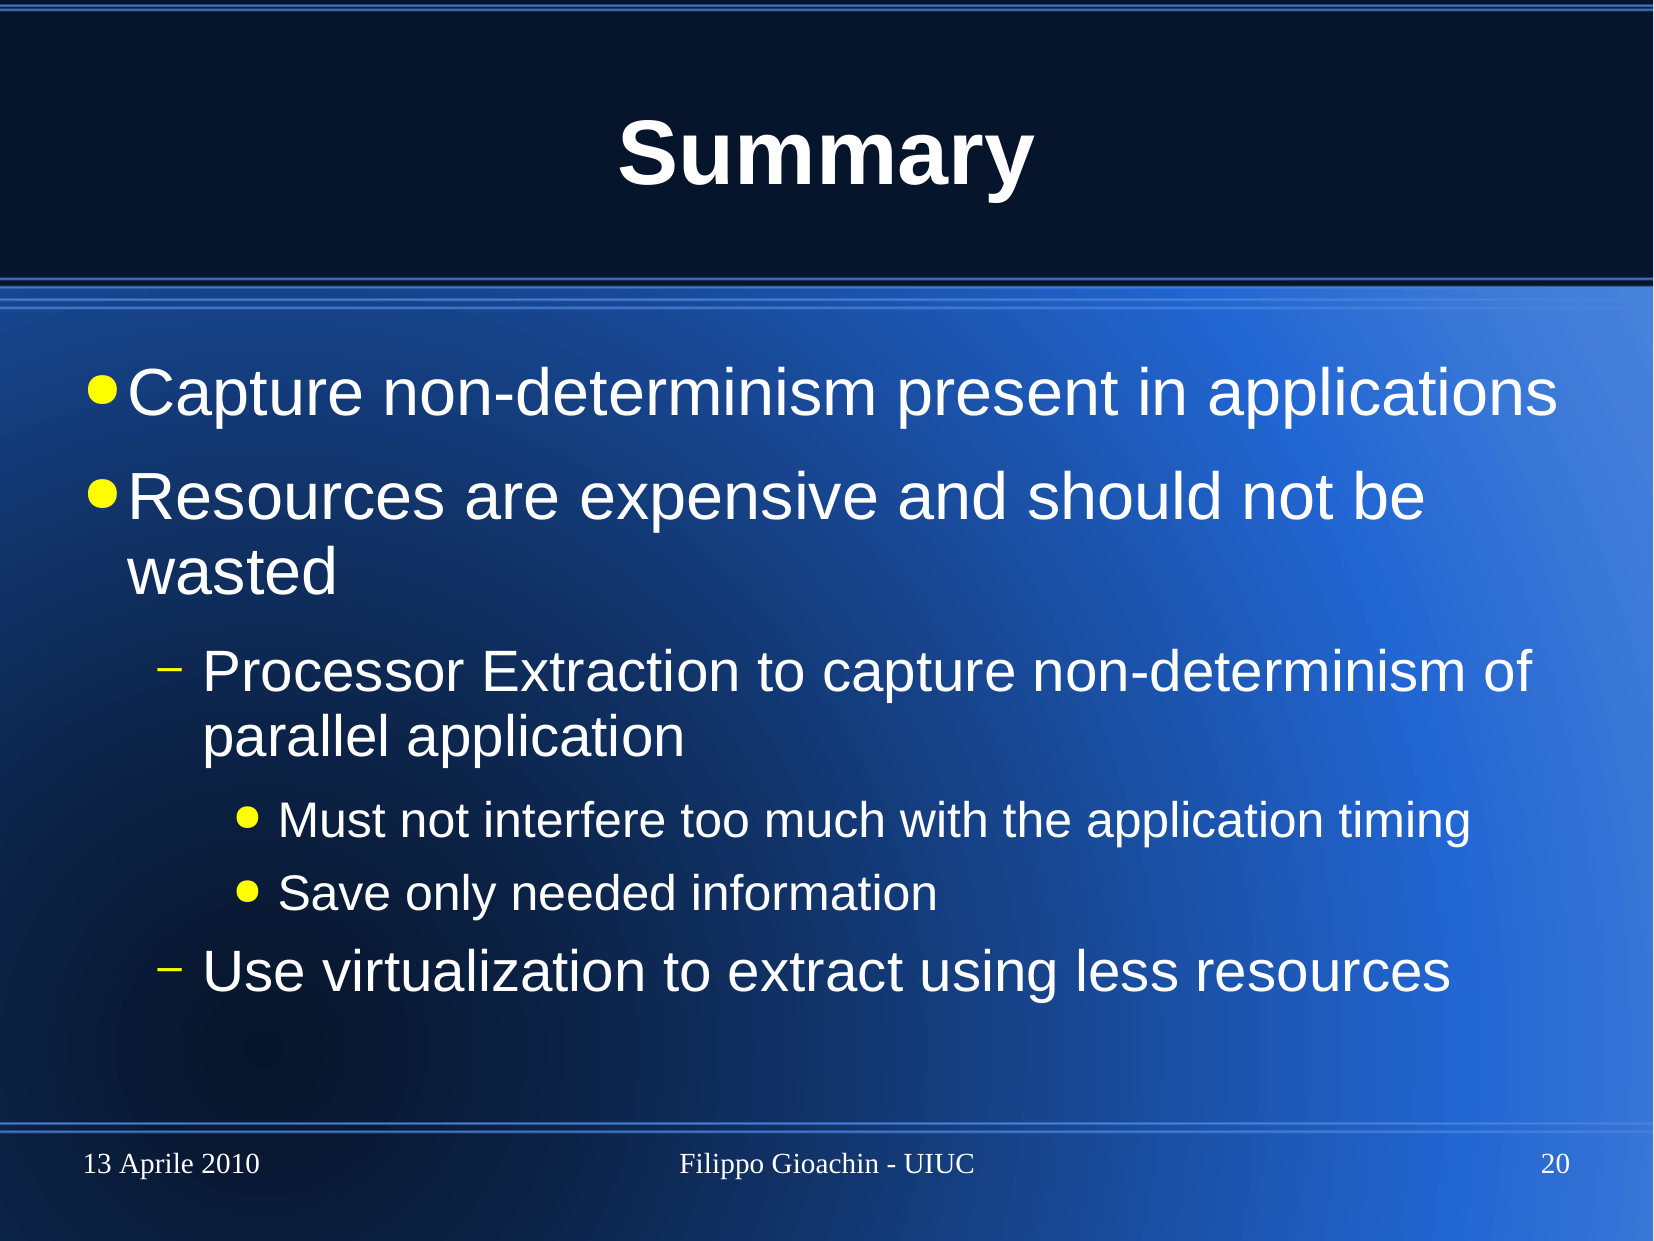

# Summary
Capture non-determinism present in applications
Resources are expensive and should not be wasted
Processor Extraction to capture non-determinism of parallel application
Must not interfere too much with the application timing
Save only needed information
Use virtualization to extract using less resources
13 Aprile 2010
Filippo Gioachin - UIUC
20